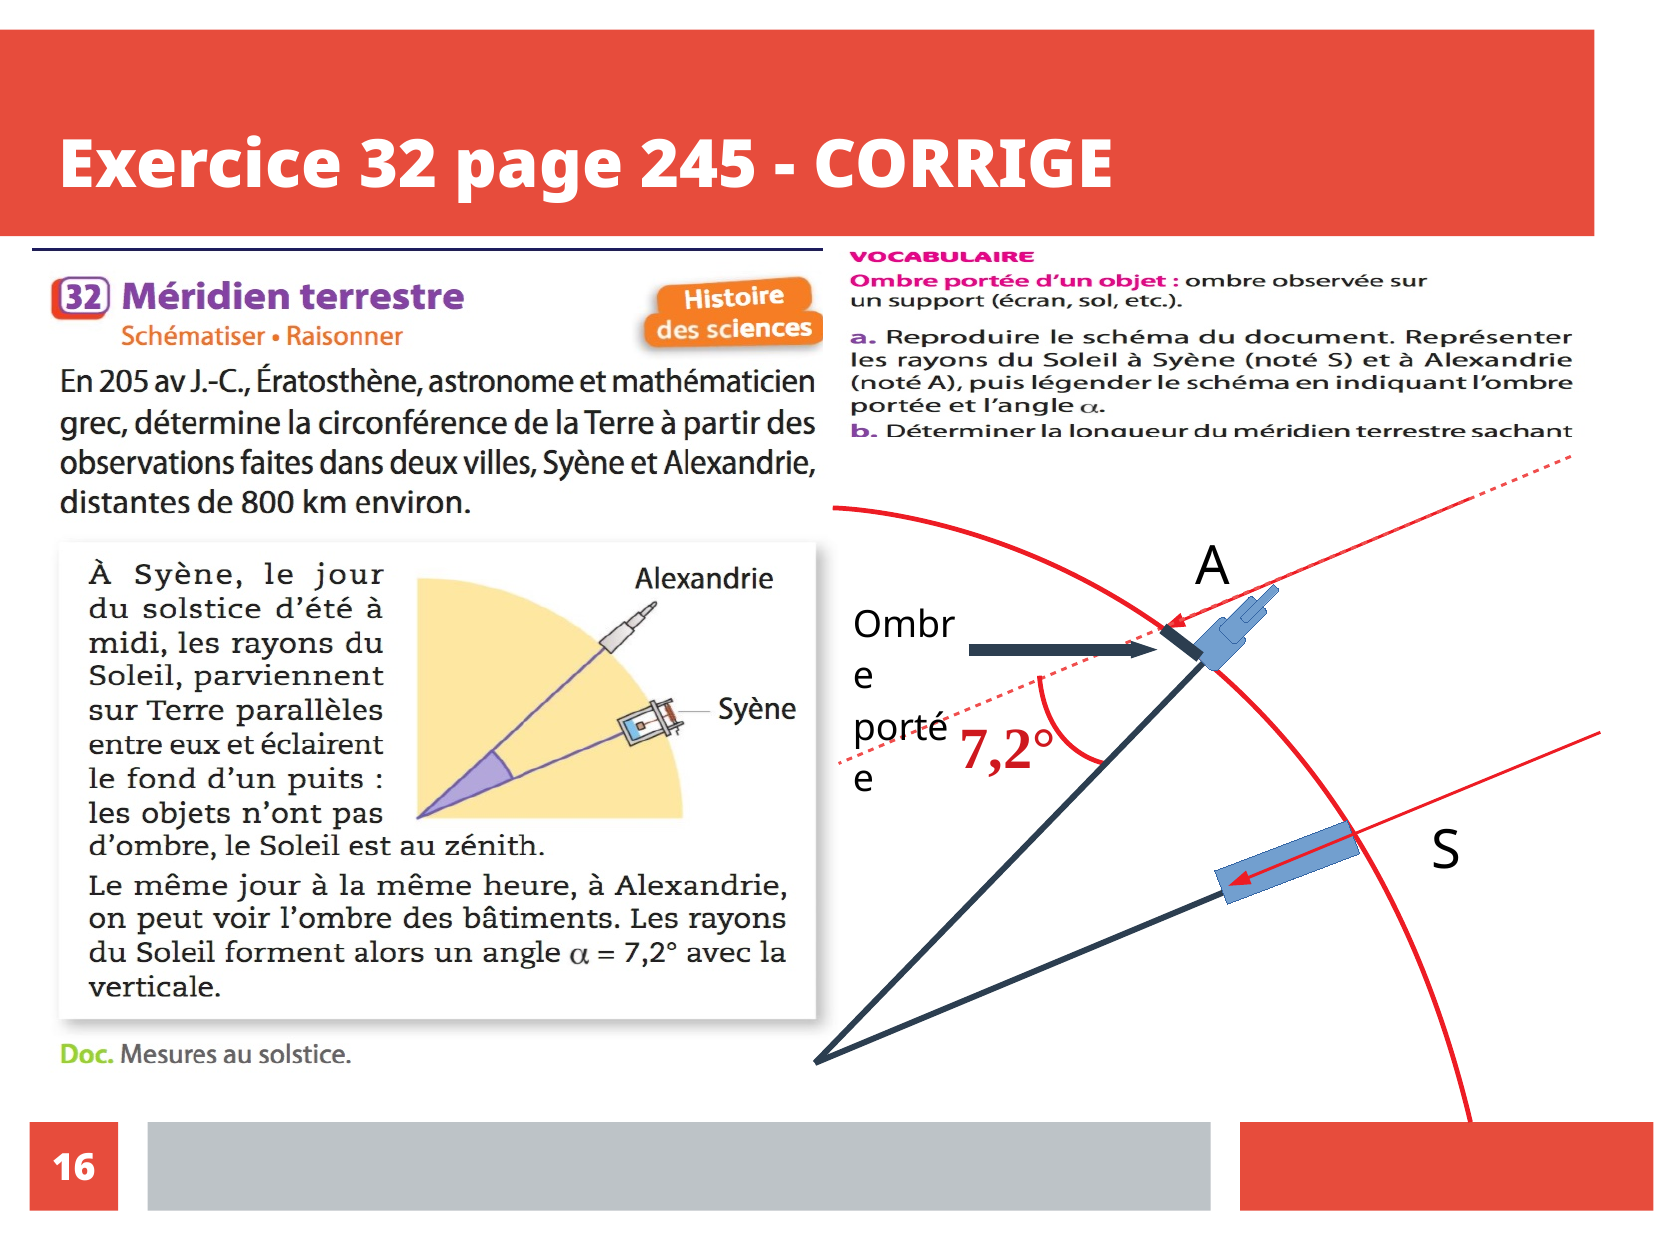

# Exercice 32 page 245 - CORRIGE
A
S
Ombre portée
7,2°
16